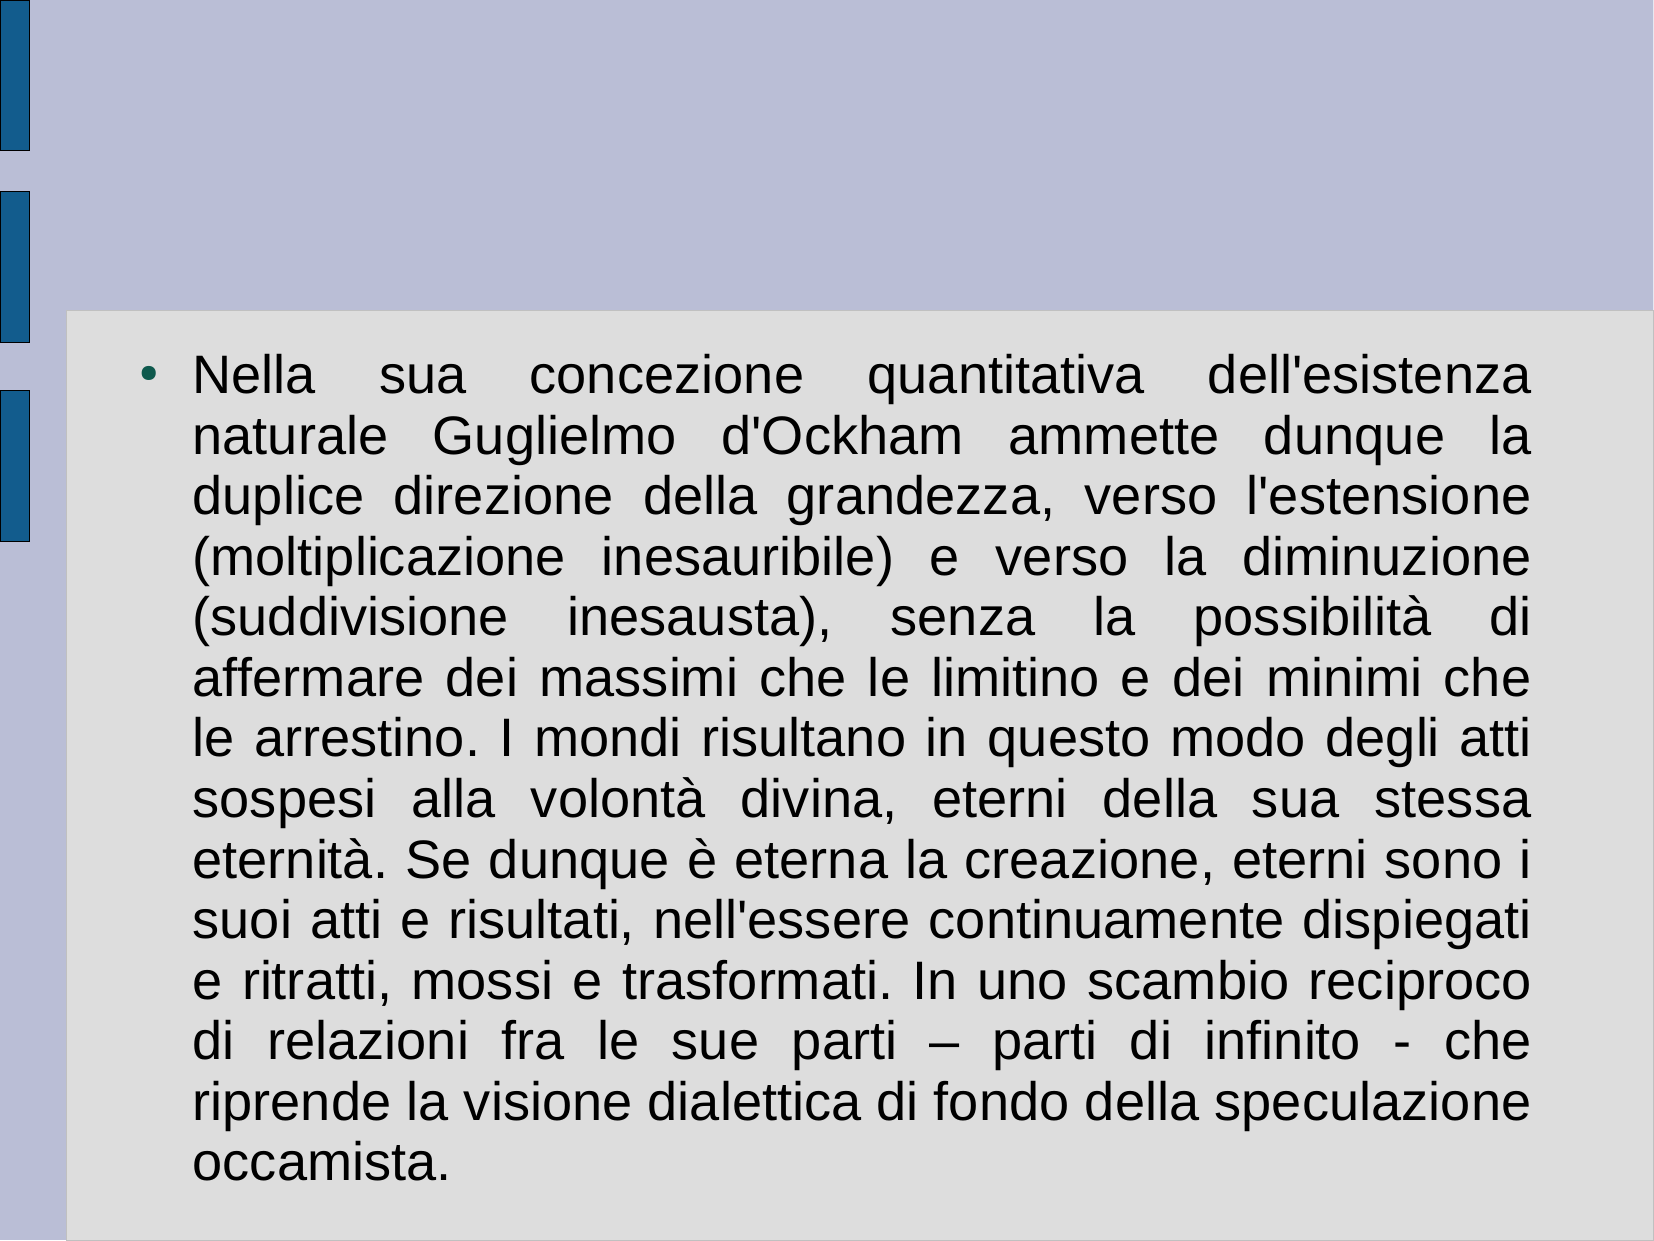

#
Nella sua concezione quantitativa dell'esistenza naturale Guglielmo d'Ockham ammette dunque la duplice direzione della grandezza, verso l'estensione (moltiplicazione inesauribile) e verso la diminuzione (suddivisione inesausta), senza la possibilità di affermare dei massimi che le limitino e dei minimi che le arrestino. I mondi risultano in questo modo degli atti sospesi alla volontà divina, eterni della sua stessa eternità. Se dunque è eterna la creazione, eterni sono i suoi atti e risultati, nell'essere continuamente dispiegati e ritratti, mossi e trasformati. In uno scambio reciproco di relazioni fra le sue parti – parti di infinito - che riprende la visione dialettica di fondo della speculazione occamista.